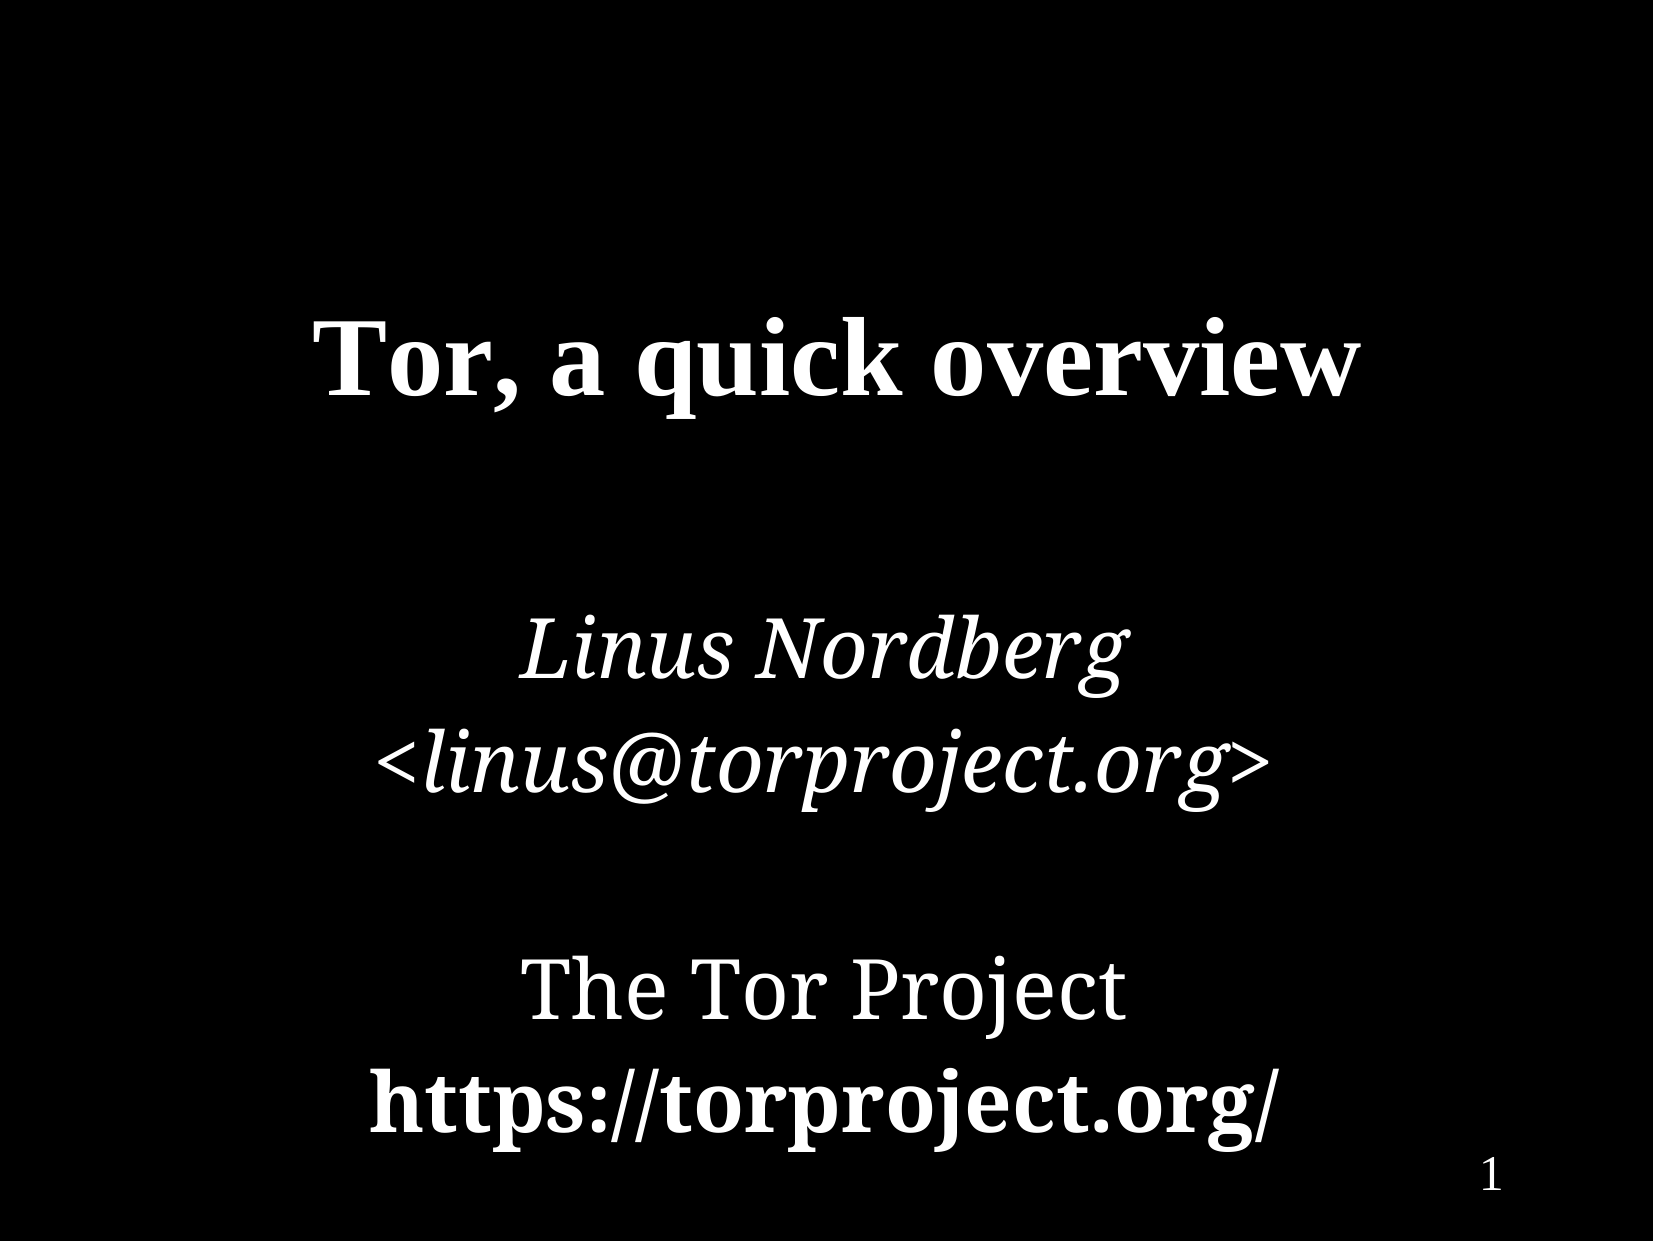

# Tor, a quick overview
Linus Nordberg
<linus@torproject.org>
The Tor Project
https://torproject.org/